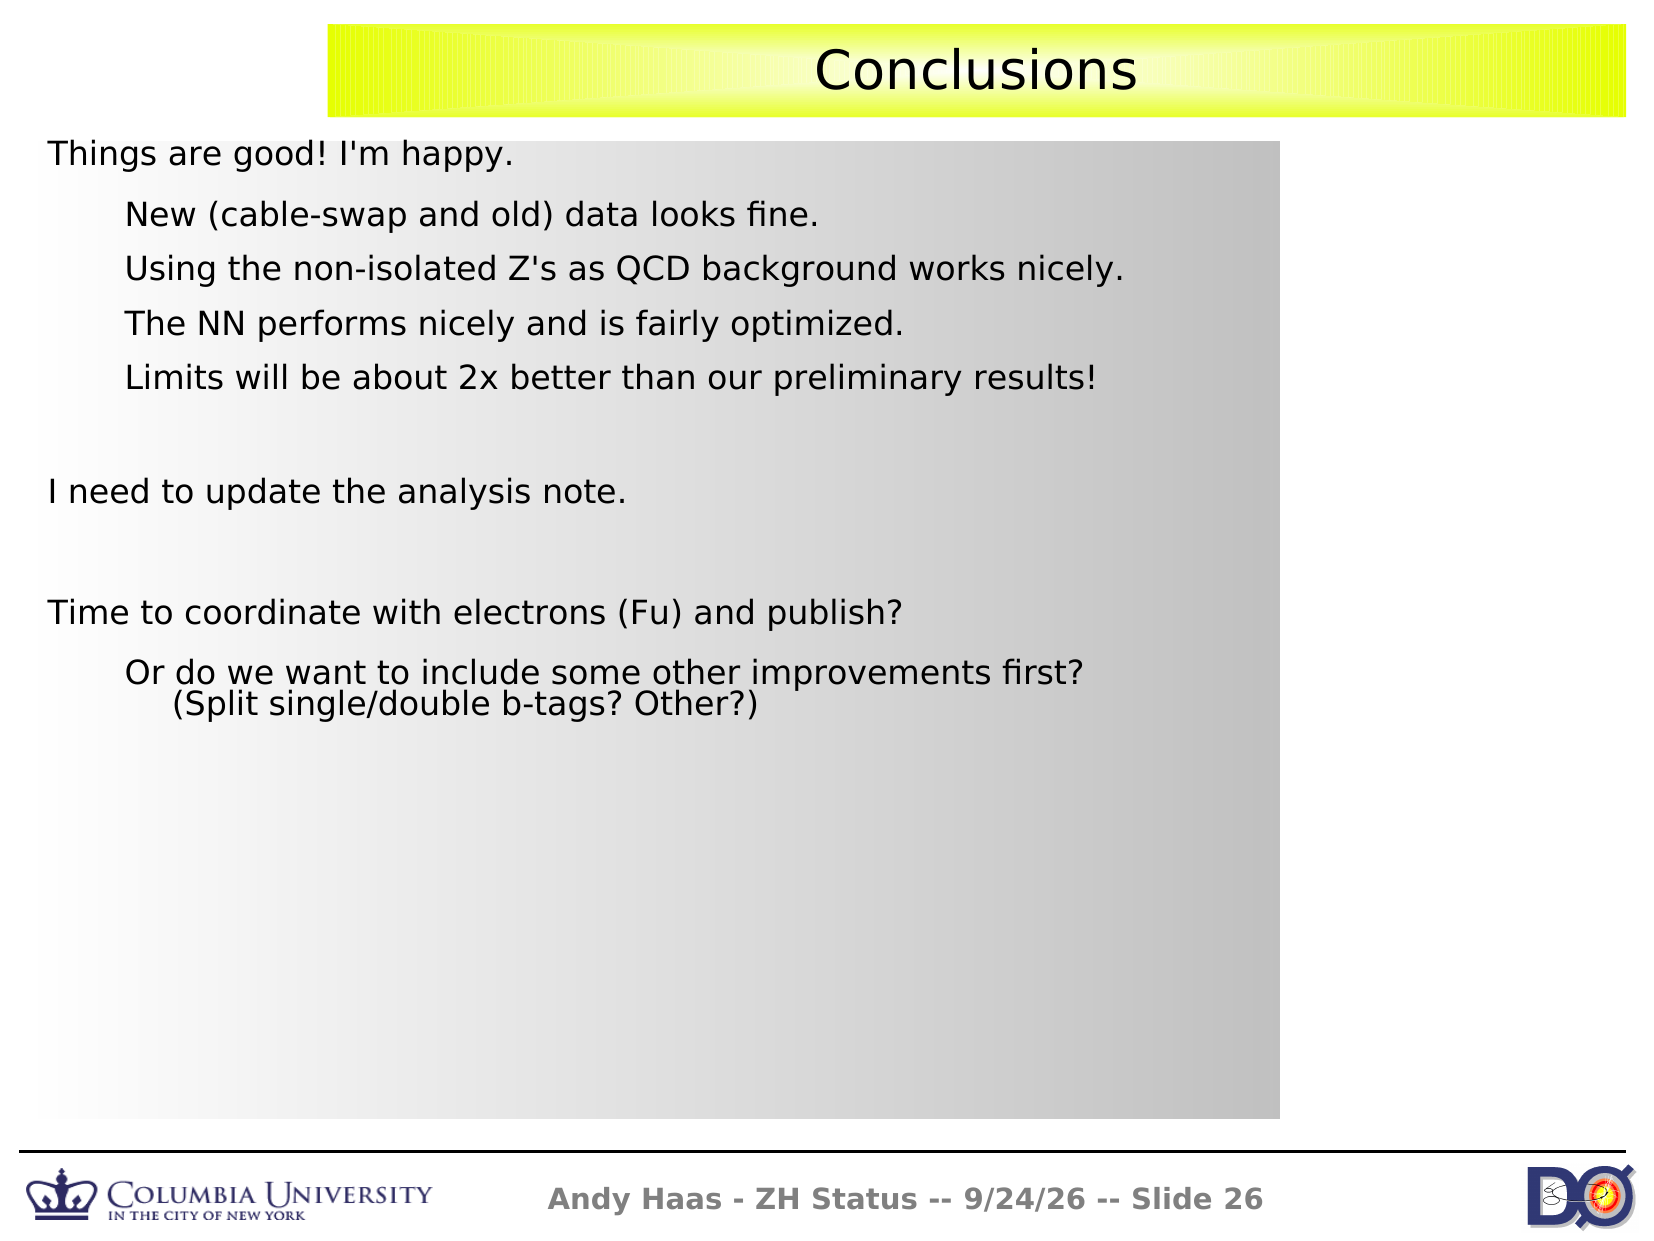

# Conclusions
Things are good! I'm happy.
New (cable-swap and old) data looks fine.
Using the non-isolated Z's as QCD background works nicely.
The NN performs nicely and is fairly optimized.
Limits will be about 2x better than our preliminary results!
I need to update the analysis note.
Time to coordinate with electrons (Fu) and publish?
Or do we want to include some other improvements first?
(Split single/double b-tags? Other?)